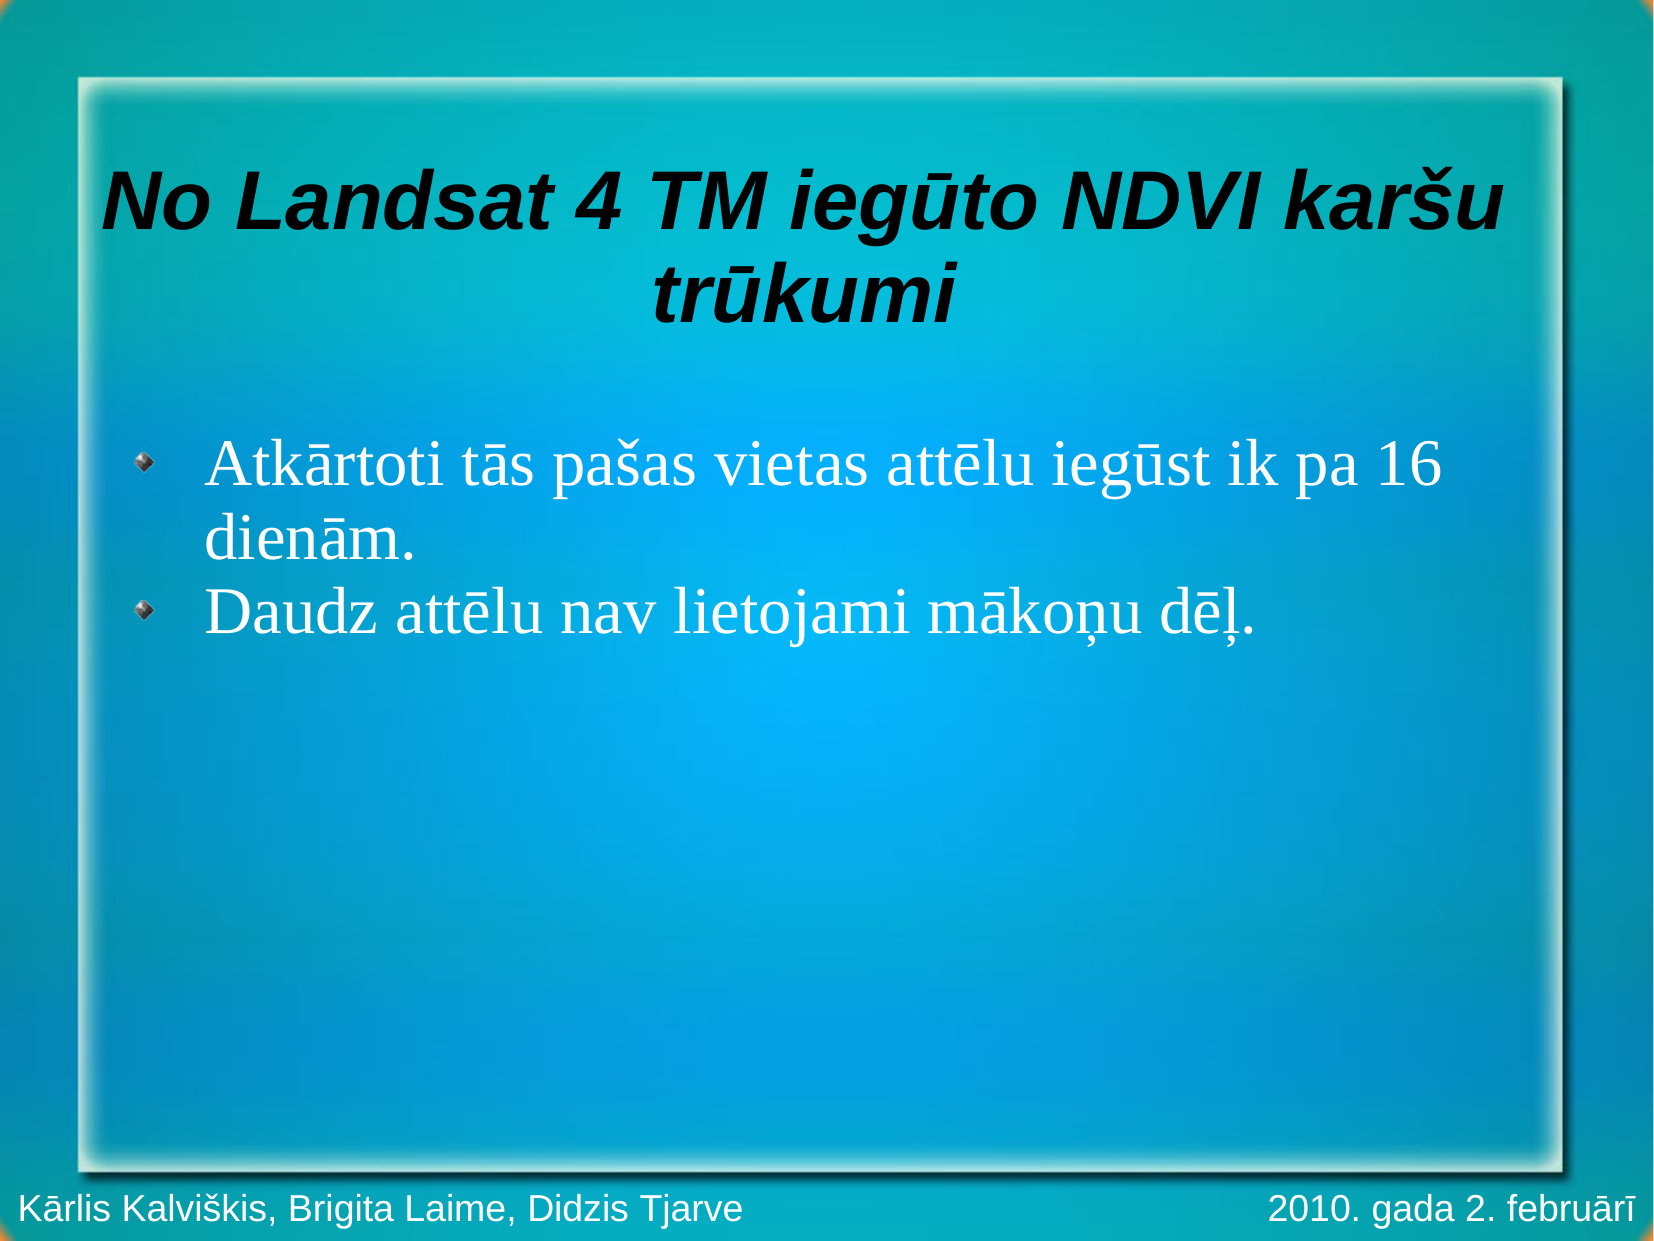

# No Landsat 4 TM iegūto NDVI karšu trūkumi
Atkārtoti tās pašas vietas attēlu iegūst ik pa 16 dienām.
Daudz attēlu nav lietojami mākoņu dēļ.